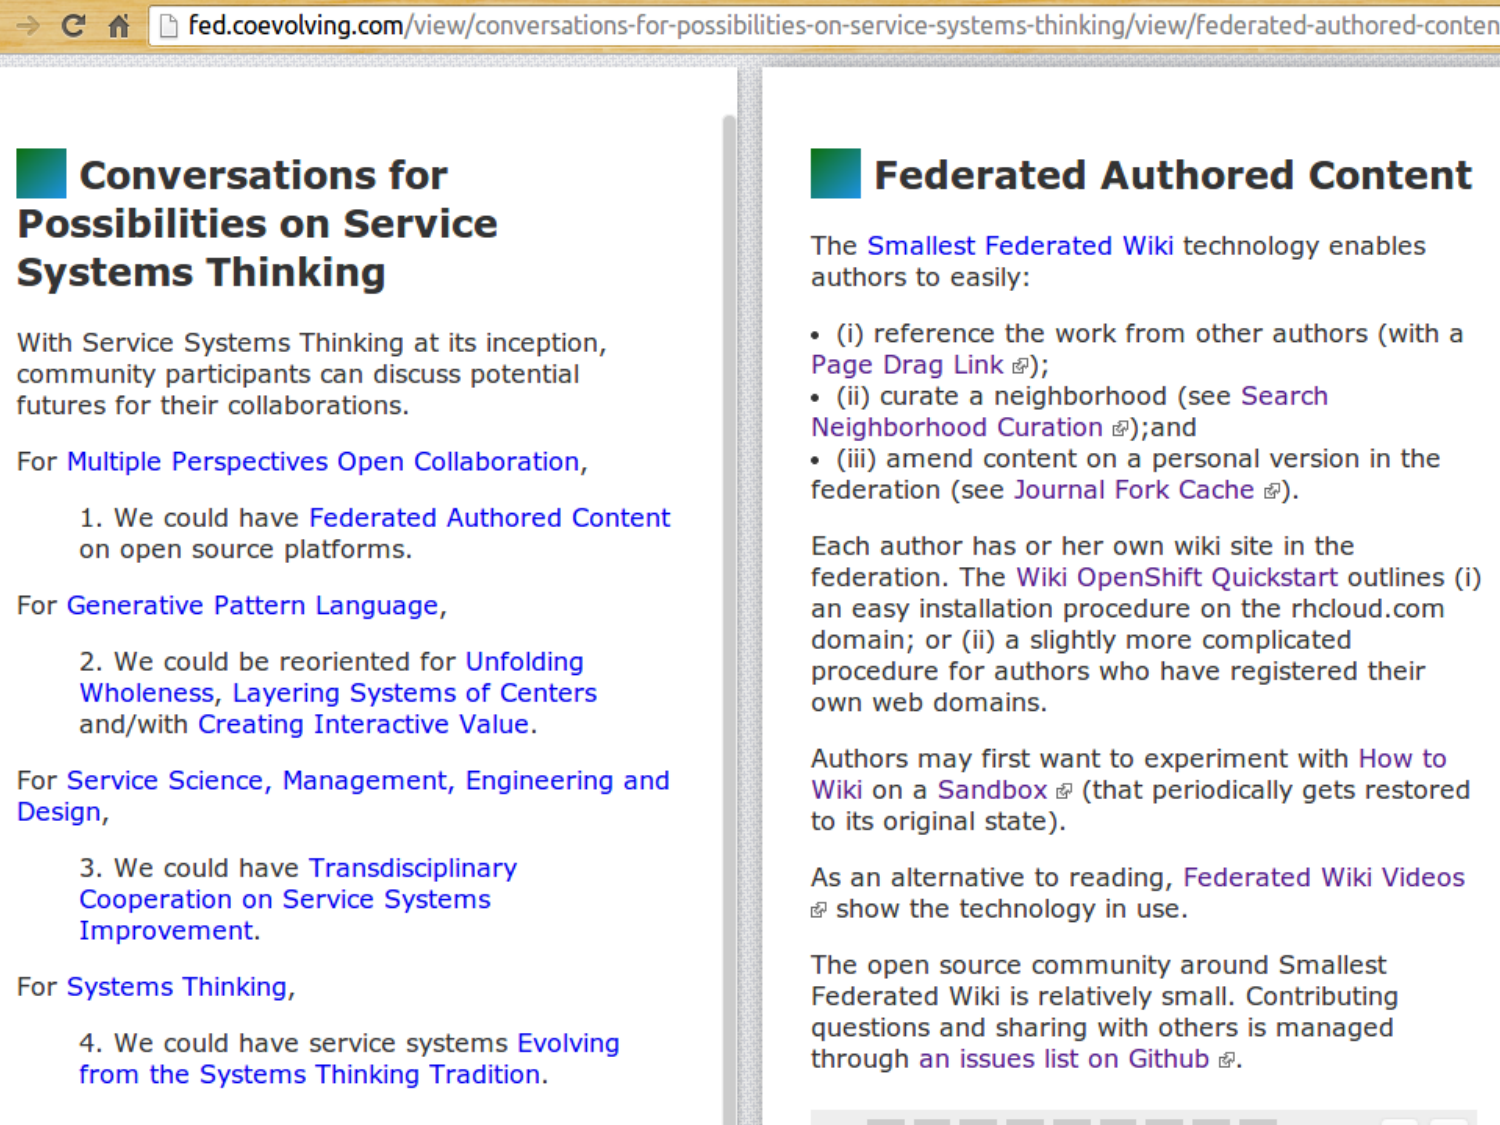

# Federated Authored Content
An Invitation to Service Systems Thinking
October 2014
82